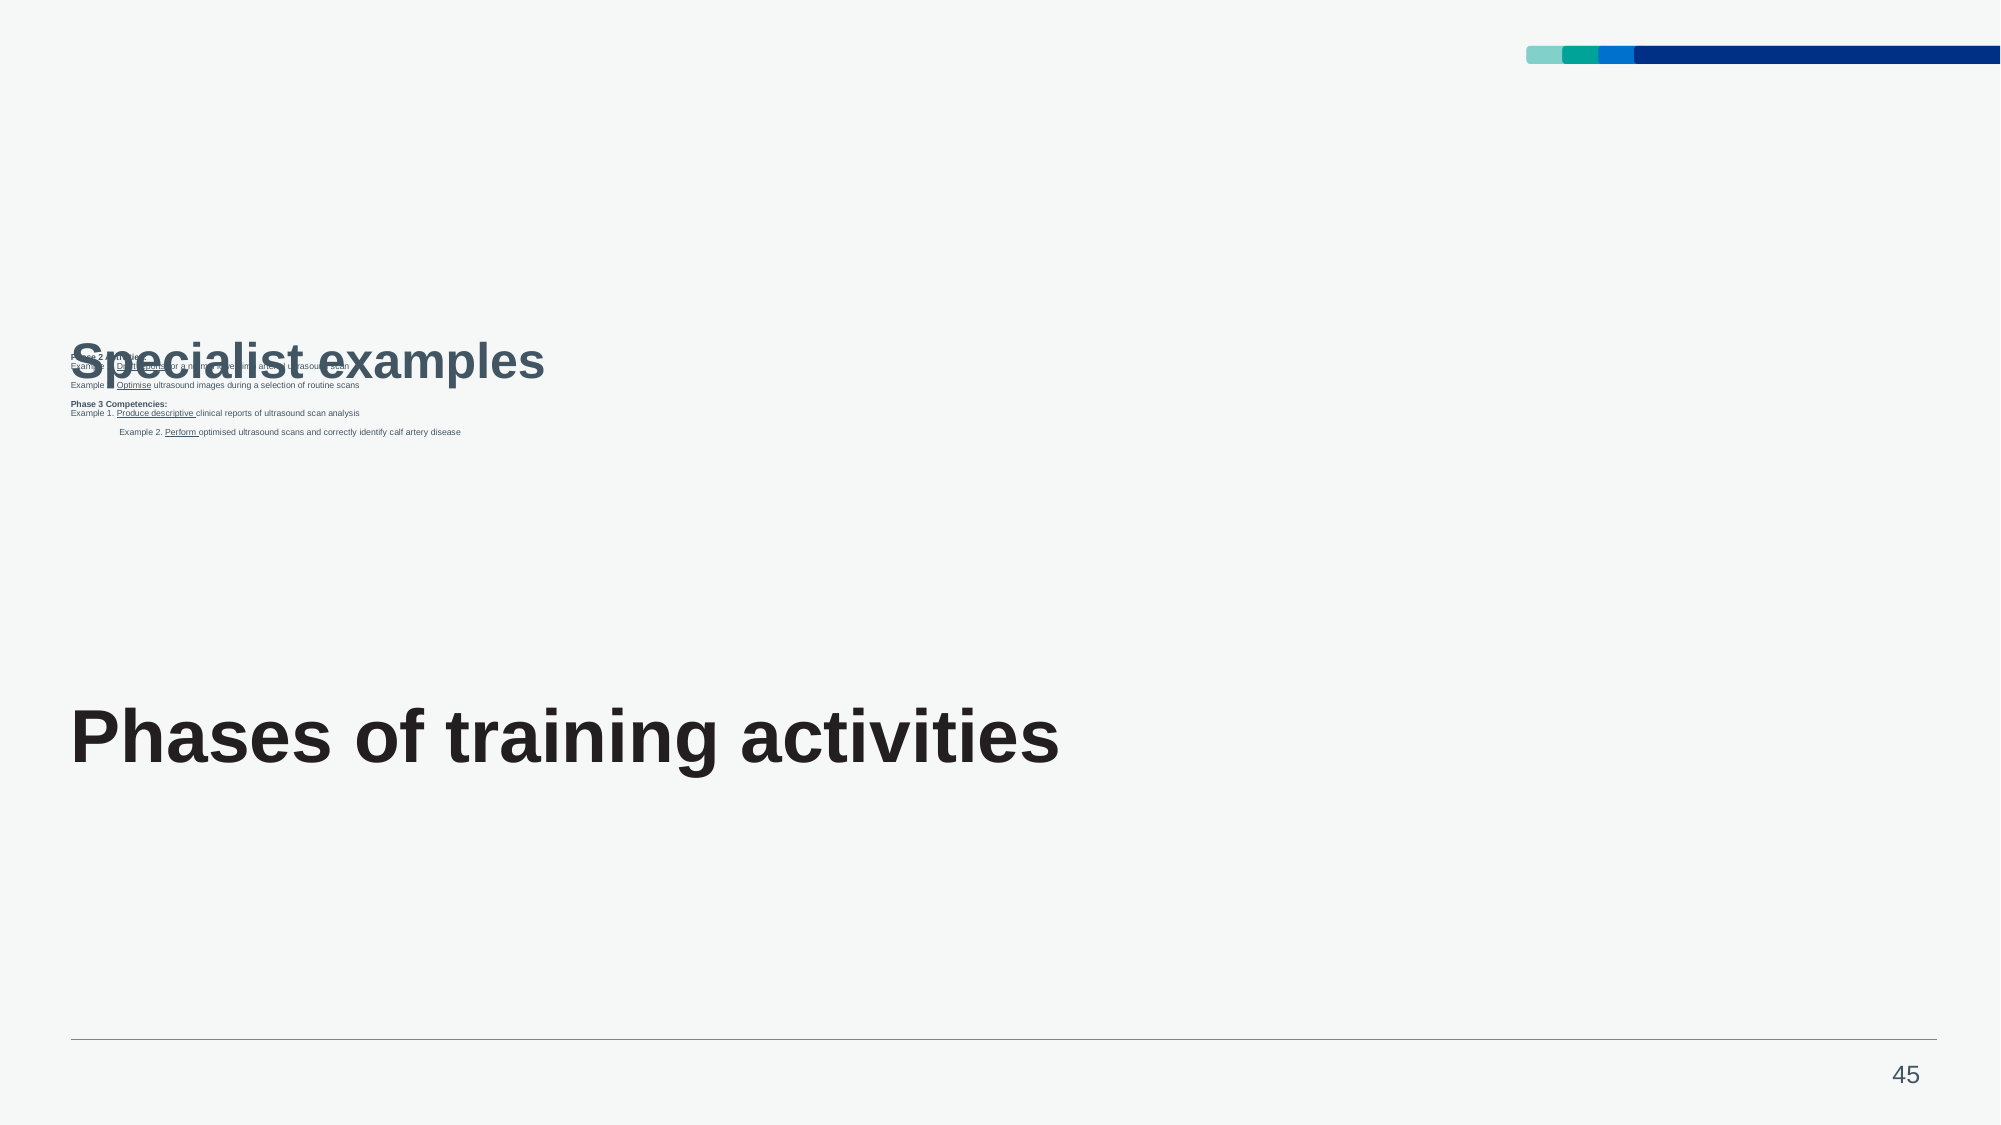

# Phase 2 Activities:
Example 1. Draft reports for a normal lower limb arterial ultrasound scan
Example 2. Optimise ultrasound images during a selection of routine scans
Phase 3 Competencies:
Example 1. Produce descriptive clinical reports of ultrasound scan analysis
Example 2. Perform optimised ultrasound scans and correctly identify calf artery disease
Specialist examples
Phases of training activities